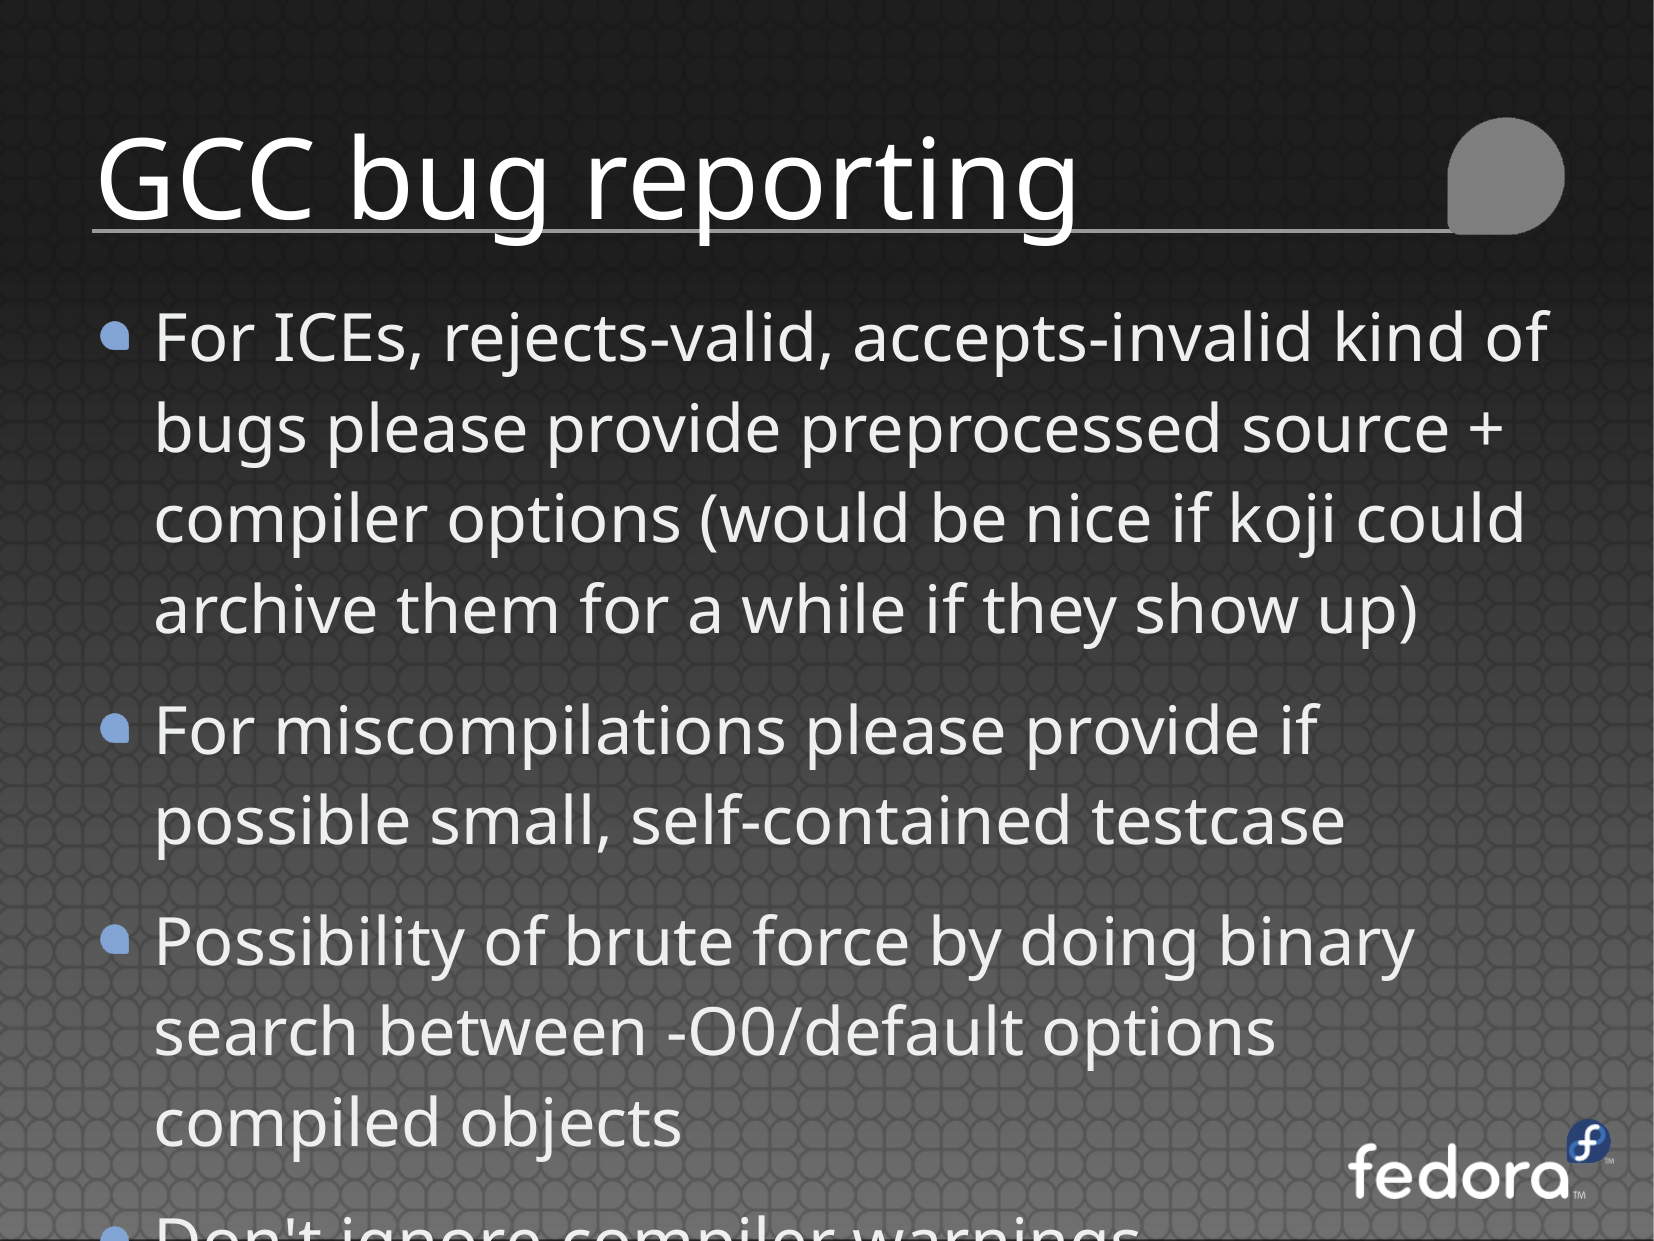

GCC bug reporting
# For ICEs, rejects-valid, accepts-invalid kind of bugs please provide preprocessed source + compiler options (would be nice if koji could archive them for a while if they show up)
For miscompilations please provide if possible small, self-contained testcase
Possibility of brute force by doing binary search between -O0/default options compiled objects
Don't ignore compiler warnings